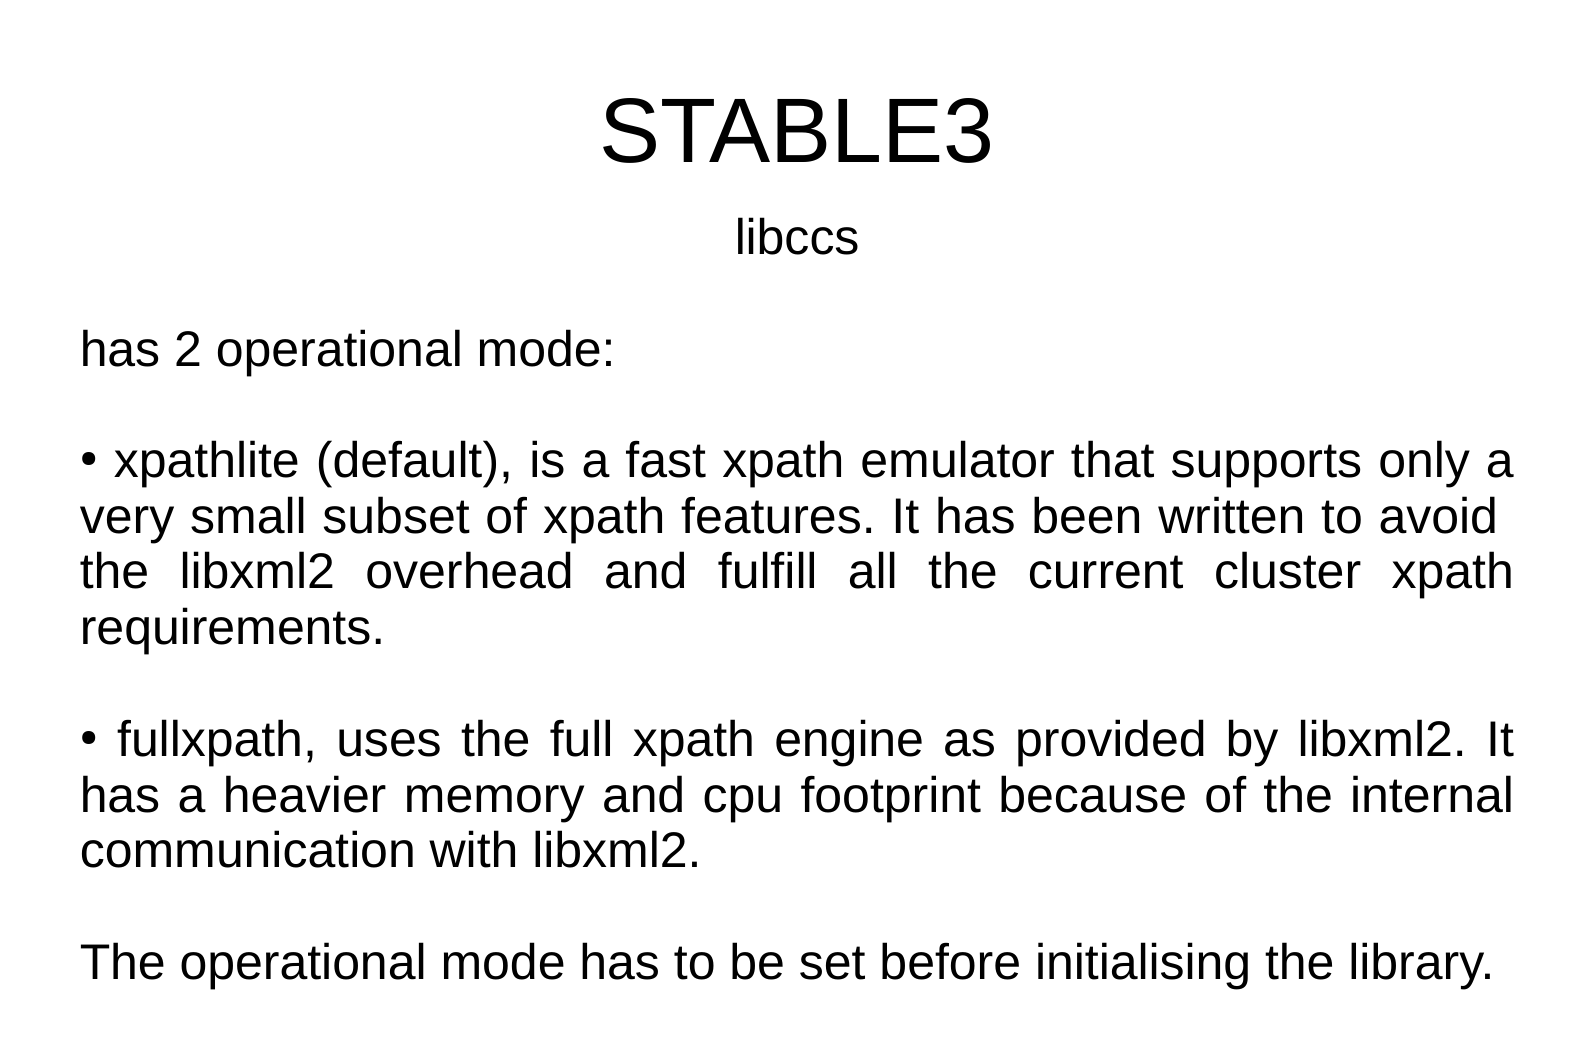

# STABLE3
libccs
has 2 operational mode:
 xpathlite (default), is a fast xpath emulator that supports only a very small subset of xpath features. It has been written to avoid the libxml2 overhead and fulfill all the current cluster xpath requirements.
 fullxpath, uses the full xpath engine as provided by libxml2. It has a heavier memory and cpu footprint because of the internal communication with libxml2.
The operational mode has to be set before initialising the library.